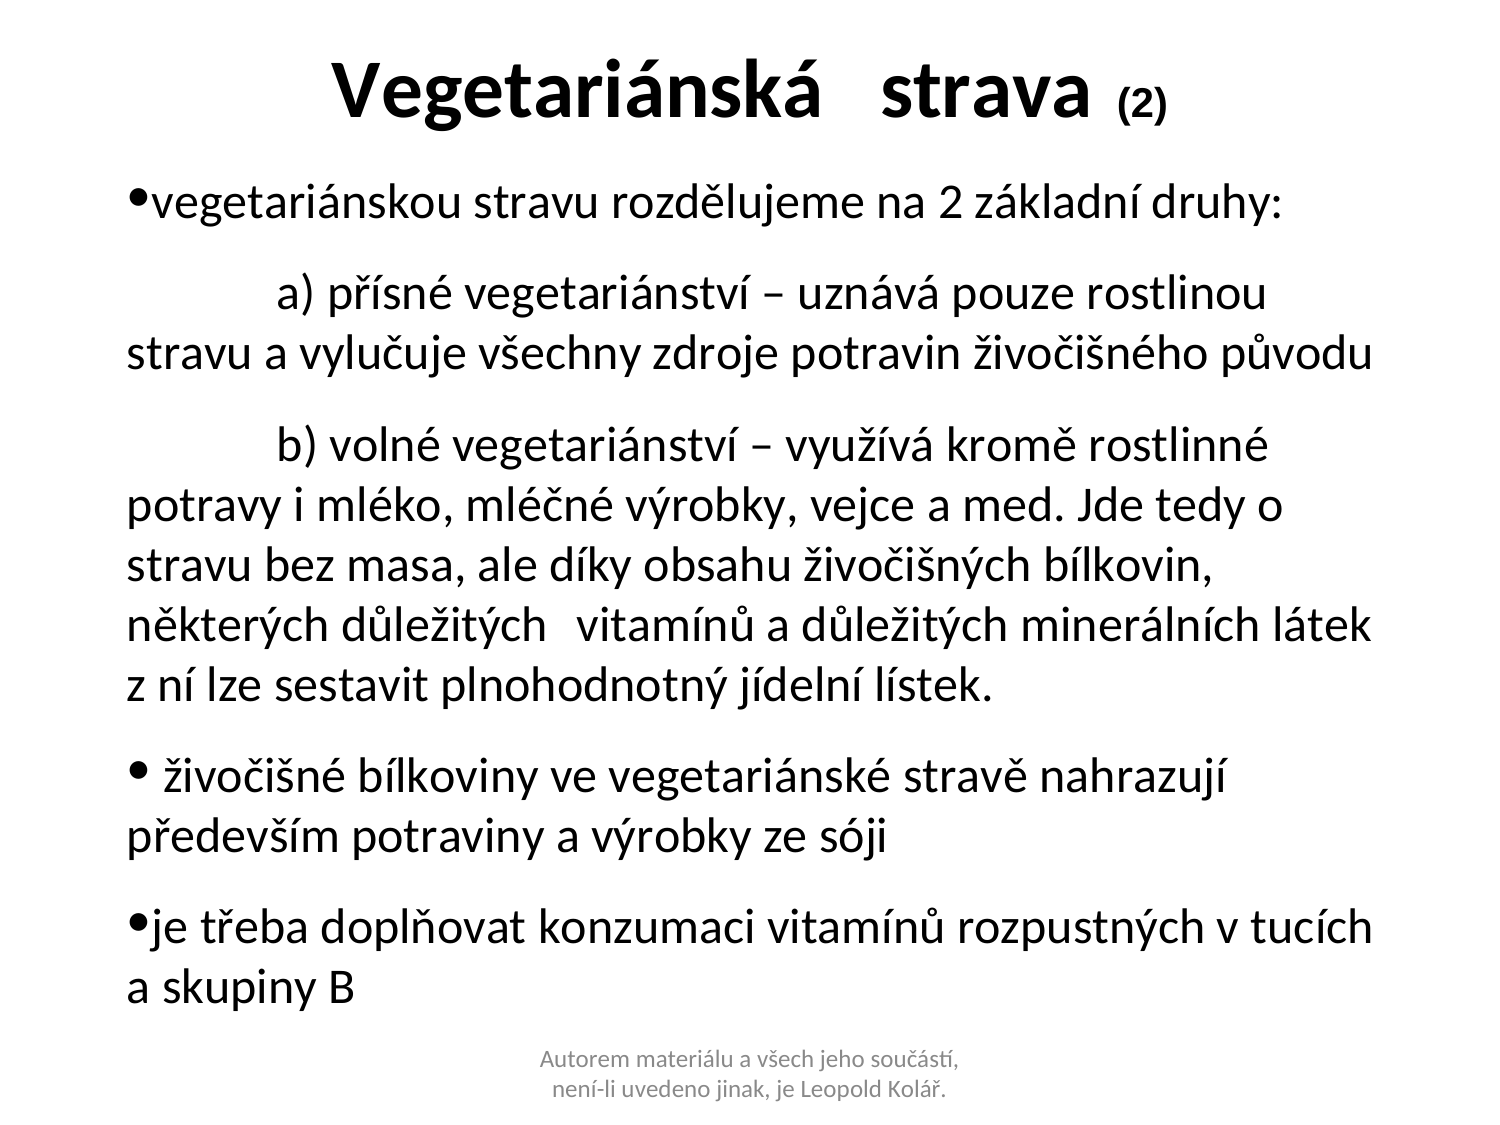

# Vegetariánská strava (2)
vegetariánskou stravu rozdělujeme na 2 základní druhy:
	a) přísné vegetariánství – uznává pouze rostlinou stravu a vylučuje všechny zdroje potravin živočišného původu
	b) volné vegetariánství – využívá kromě rostlinné potravy i mléko, mléčné výrobky, vejce a med. Jde tedy o stravu bez masa, ale díky obsahu živočišných bílkovin, některých důležitých 	vitamínů a důležitých minerálních látek z ní lze sestavit plnohodnotný jídelní lístek.
 živočišné bílkoviny ve vegetariánské stravě nahrazují především potraviny a výrobky ze sóji
je třeba doplňovat konzumaci vitamínů rozpustných v tucích a skupiny B
Autorem materiálu a všech jeho součástí, není-li uvedeno jinak, je Leopold Kolář.